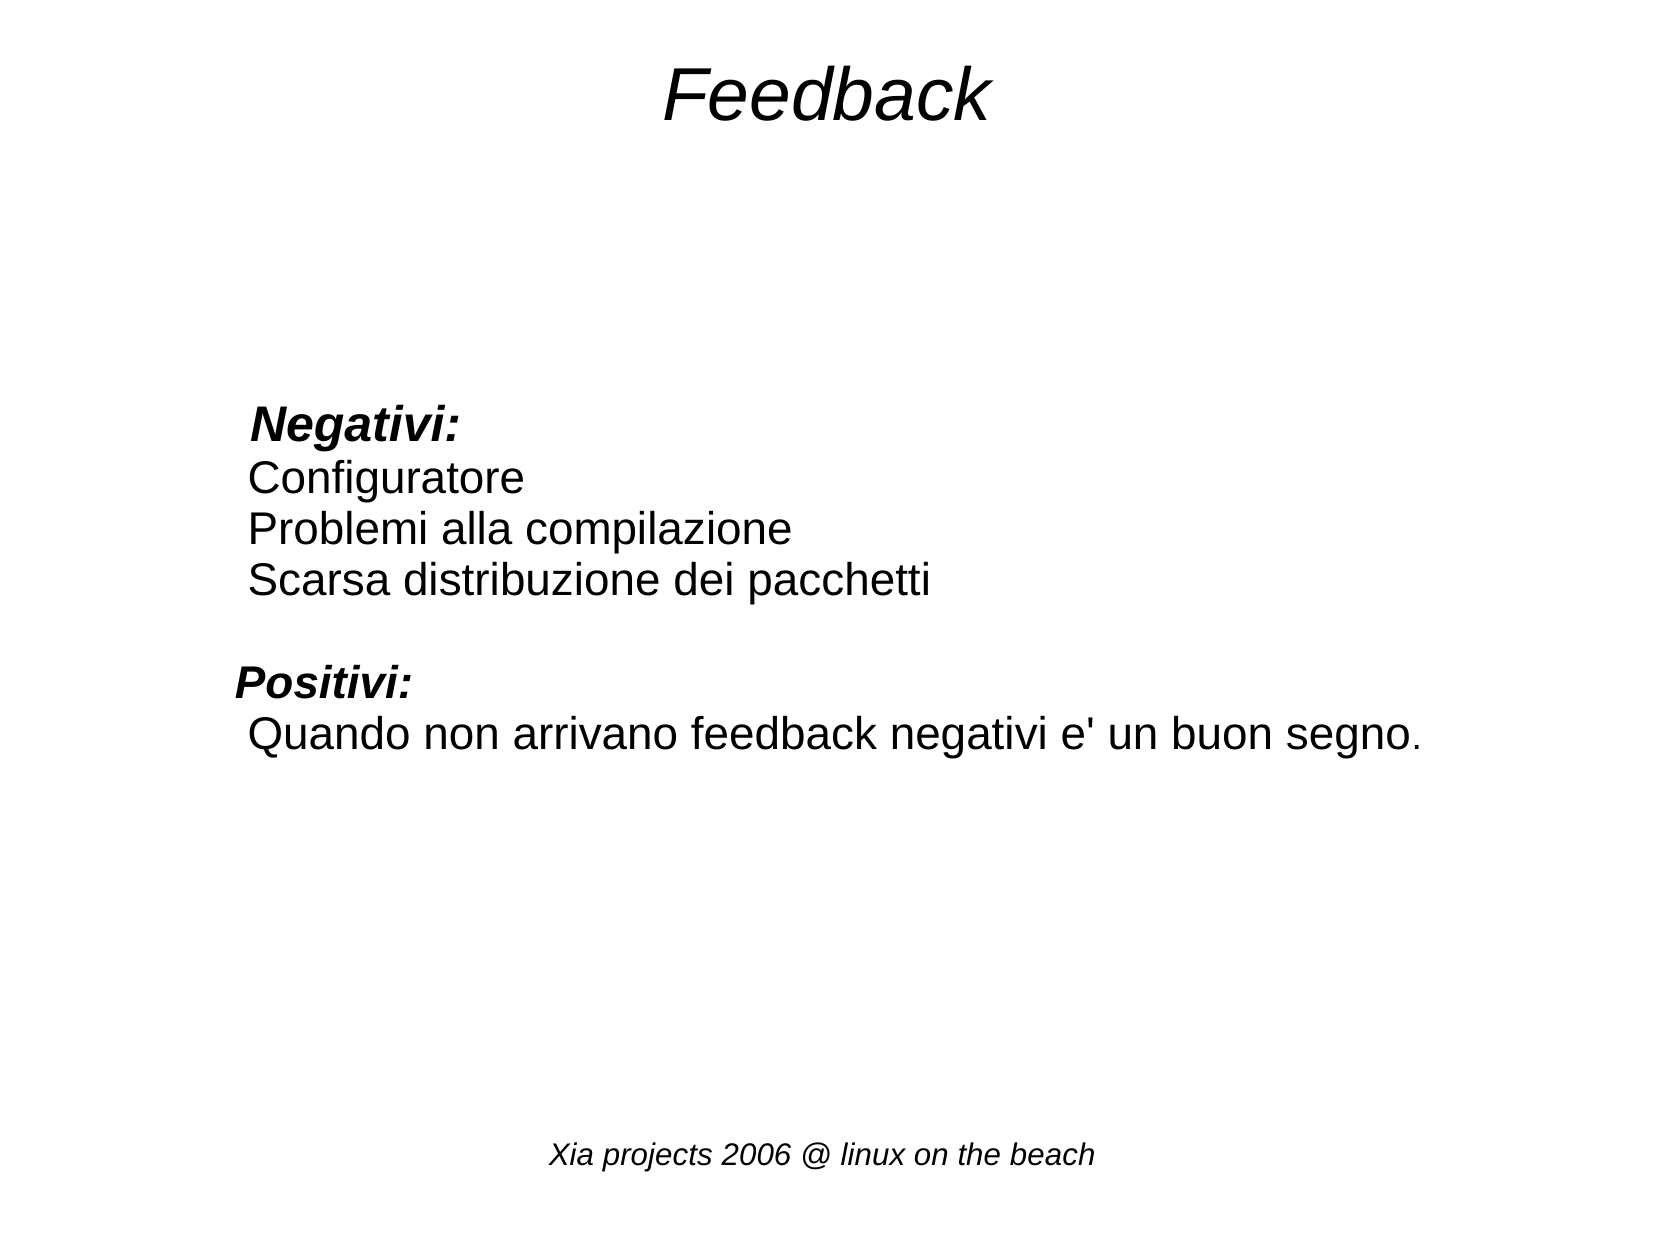

# Feedback
 Negativi:
 Configuratore
 Problemi alla compilazione
 Scarsa distribuzione dei pacchetti
 Positivi:
 Quando non arrivano feedback negativi e' un buon segno.
Xia projects 2006 @ linux on the beach